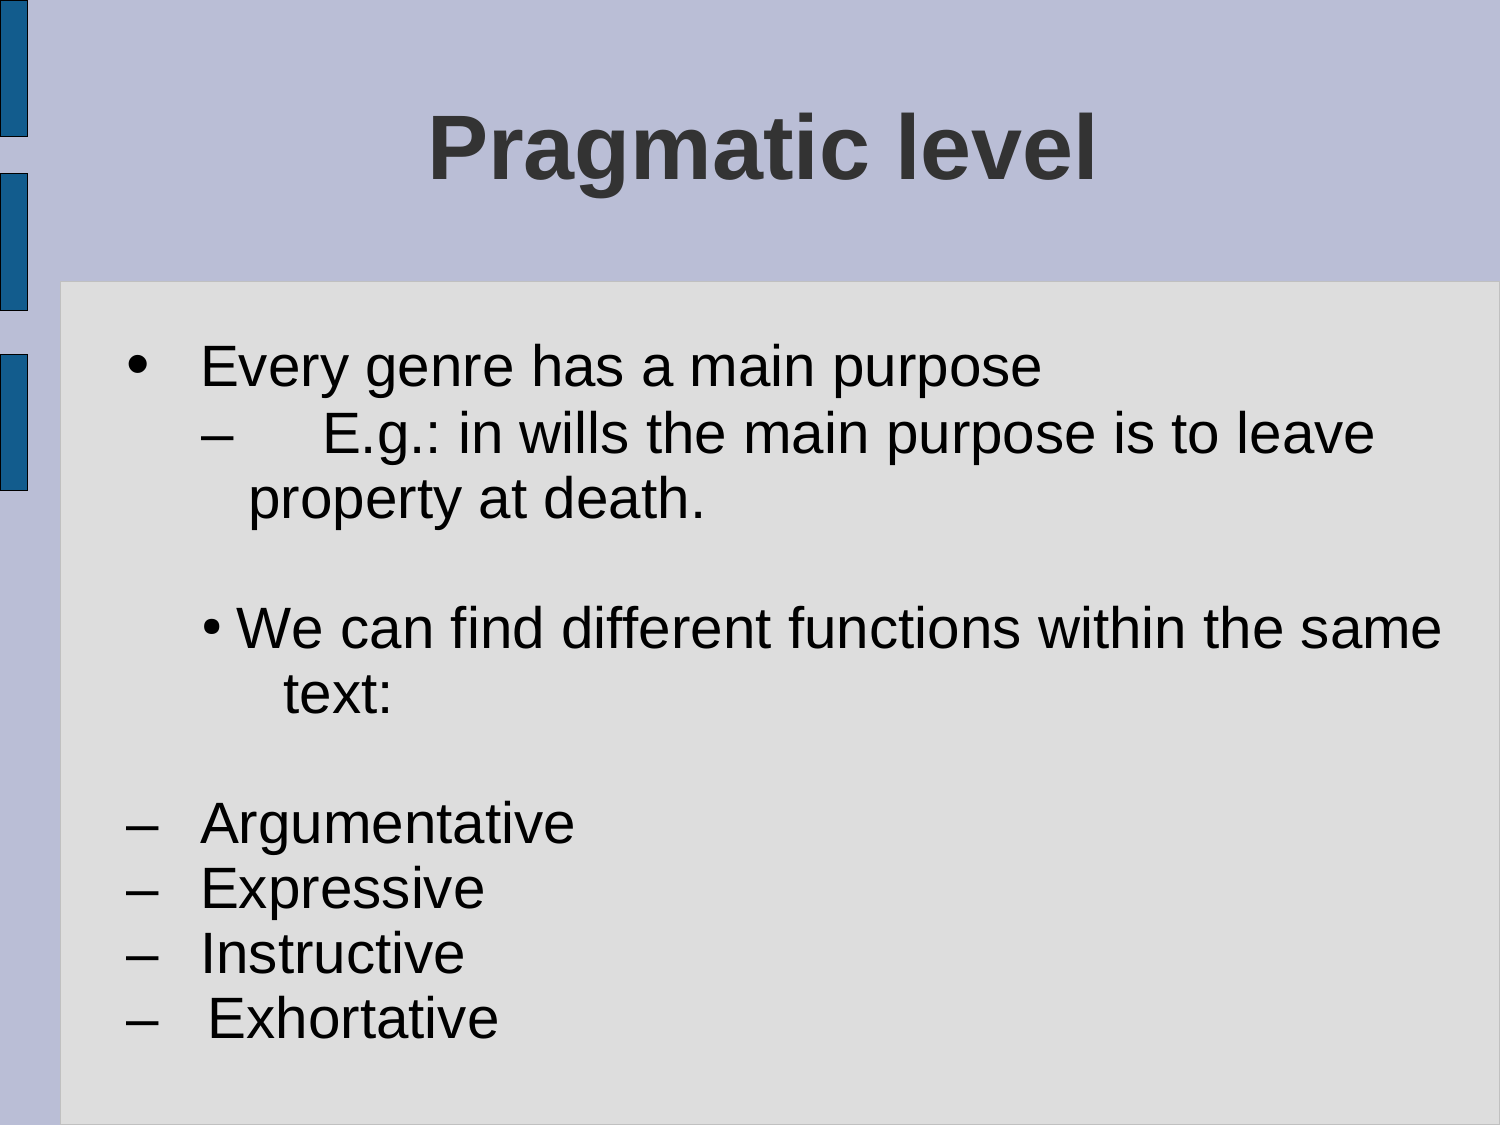

# Pragmatic level
•	Every genre has a main purpose
–	E.g.: in wills the main purpose is to leave property at death.
We can find different functions within the same text:
–	Argumentative
–	Expressive
–	Instructive
– Exhortative